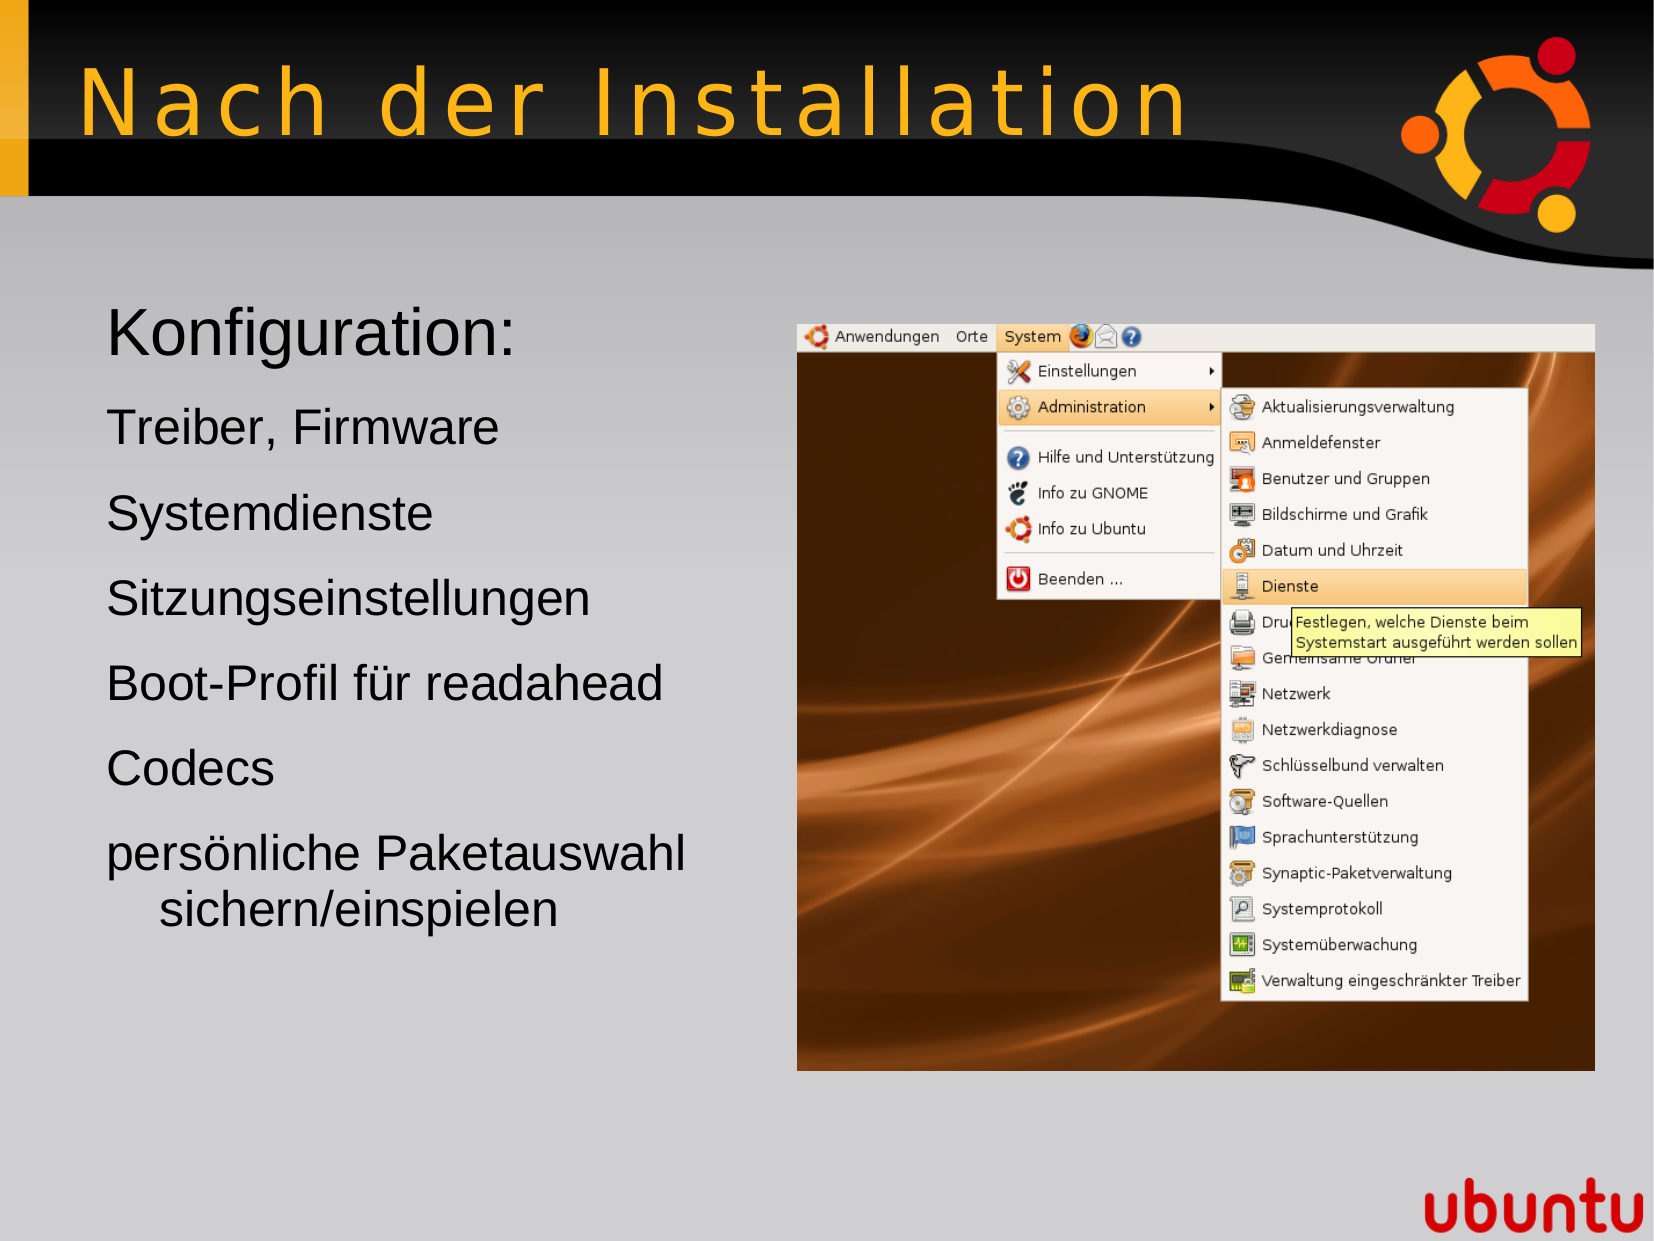

# Nach der Installation
Konfiguration:
Treiber, Firmware
Systemdienste
Sitzungseinstellungen
Boot-Profil für readahead
Codecs
persönliche Paketauswahl sichern/einspielen